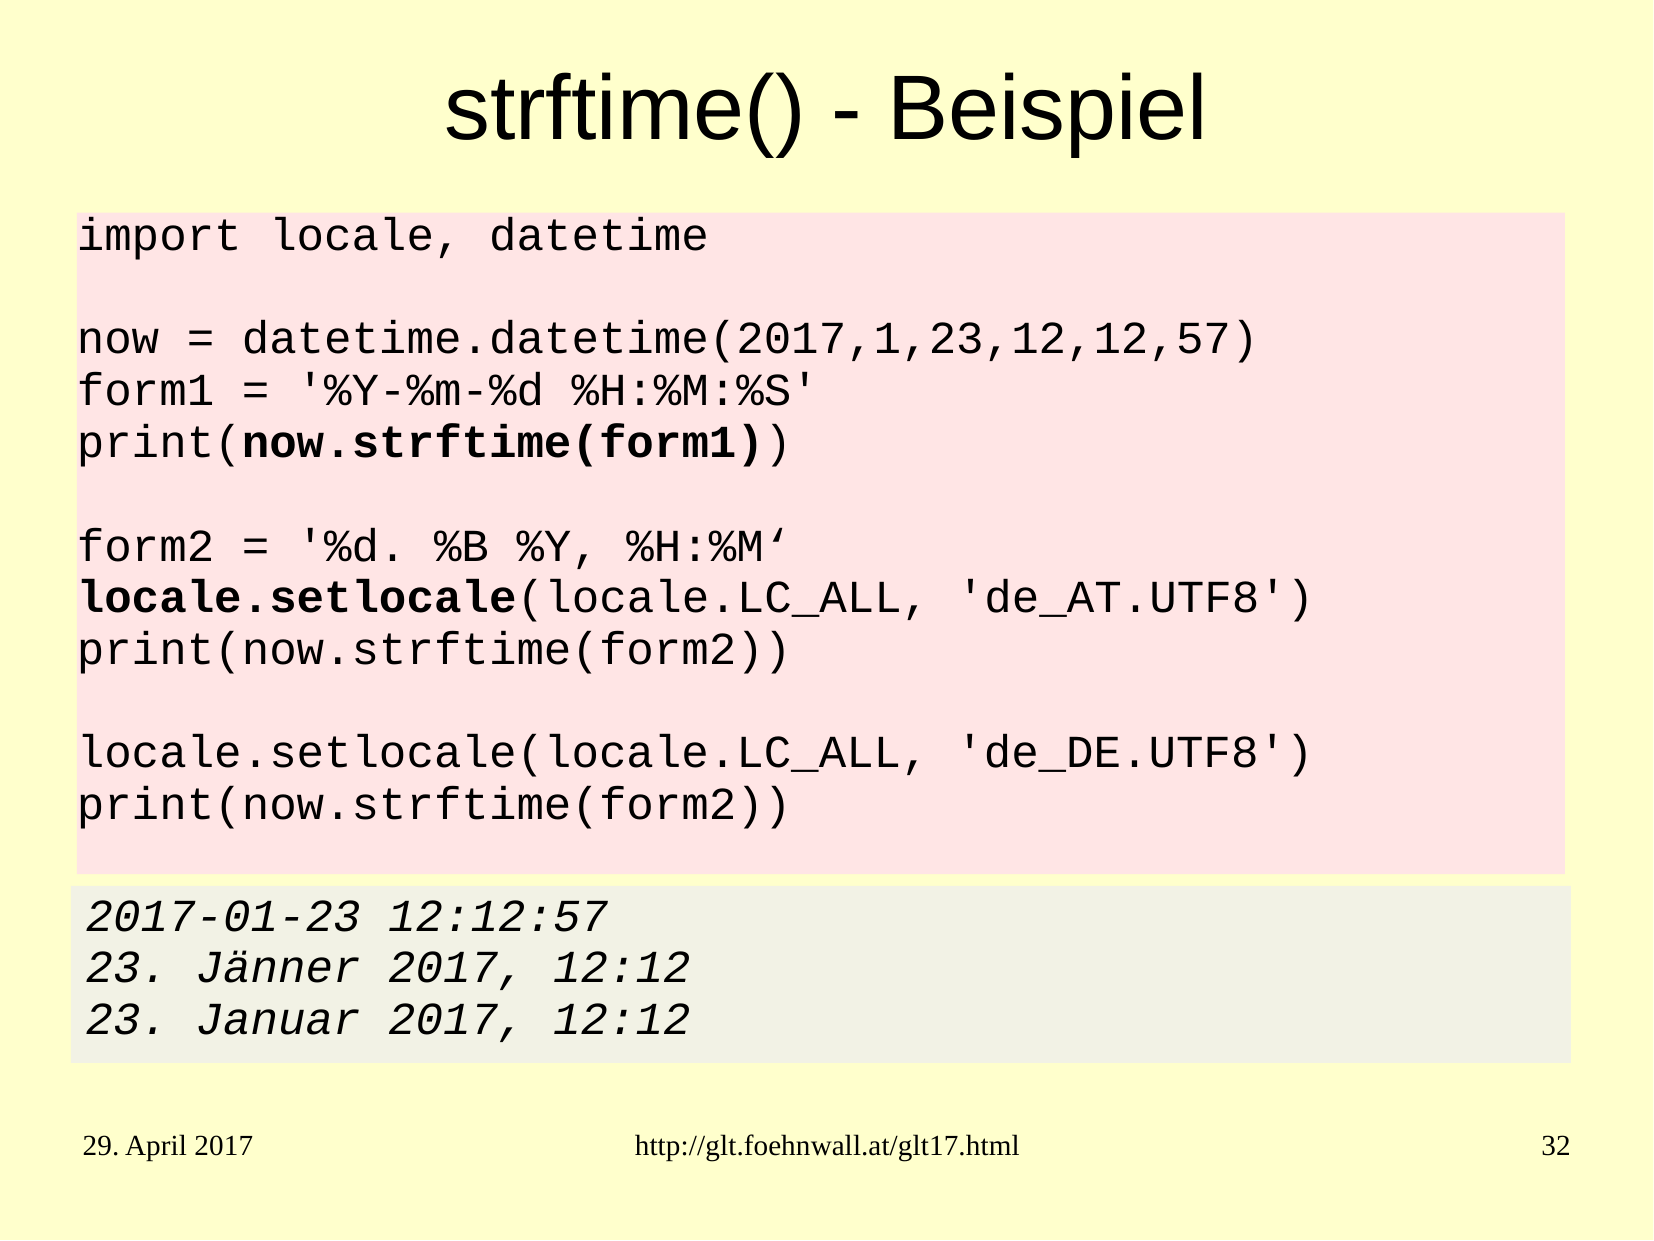

# strftime() - Beispiel
import locale, datetime
now = datetime.datetime(2017,1,23,12,12,57)
form1 = '%Y-%m-%d %H:%M:%S'
print(now.strftime(form1))
form2 = '%d. %B %Y, %H:%M‘
locale.setlocale(locale.LC_ALL, 'de_AT.UTF8')
print(now.strftime(form2))
locale.setlocale(locale.LC_ALL, 'de_DE.UTF8')
print(now.strftime(form2))
2017-01-23 12:12:57
23. Jänner 2017, 12:12
23. Januar 2017, 12:12
29. April 2017
http://glt.foehnwall.at/glt17.html
32